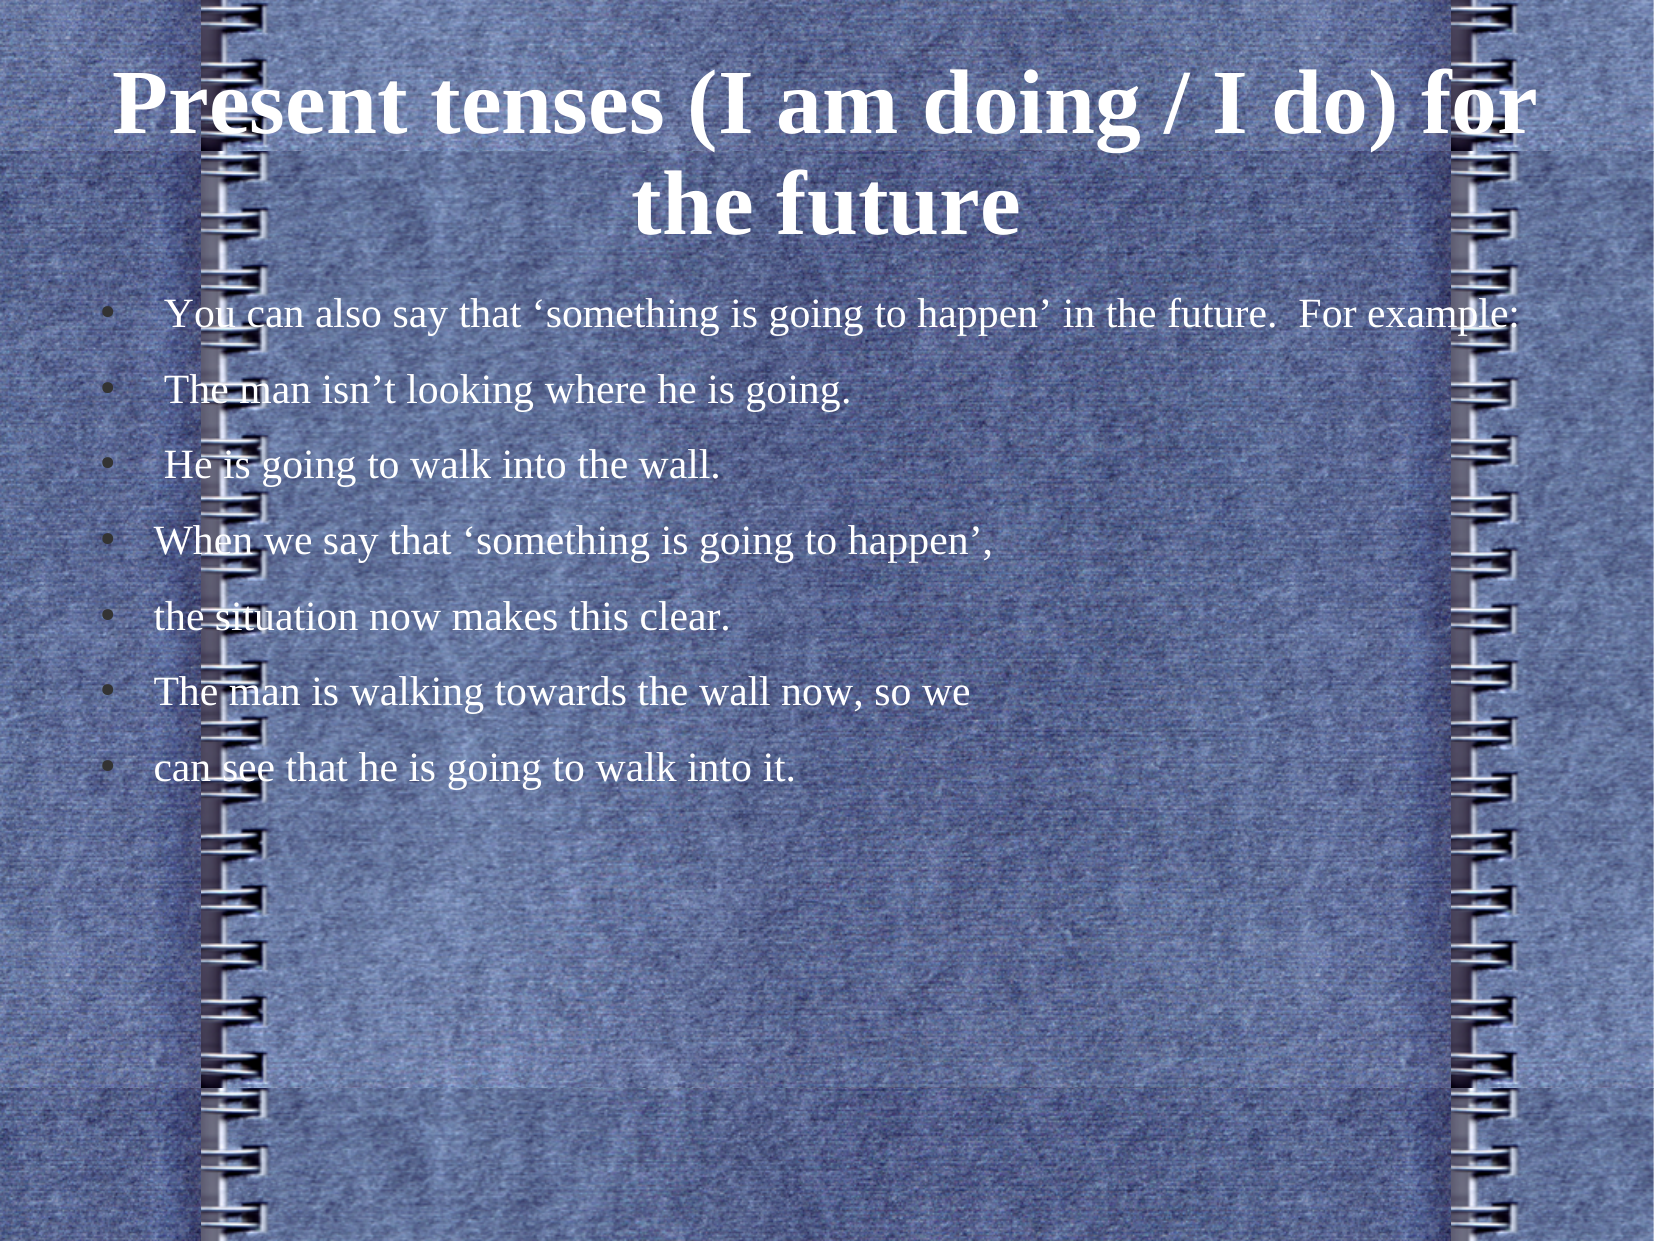

# Present tenses (I am doing / I do) for the future
 You can also say that ‘something is going to happen’ in the future. For example:
 The man isn’t looking where he is going.
 He is going to walk into the wall.
When we say that ‘something is going to happen’,
the situation now makes this clear.
The man is walking towards the wall now, so we
can see that he is going to walk into it.